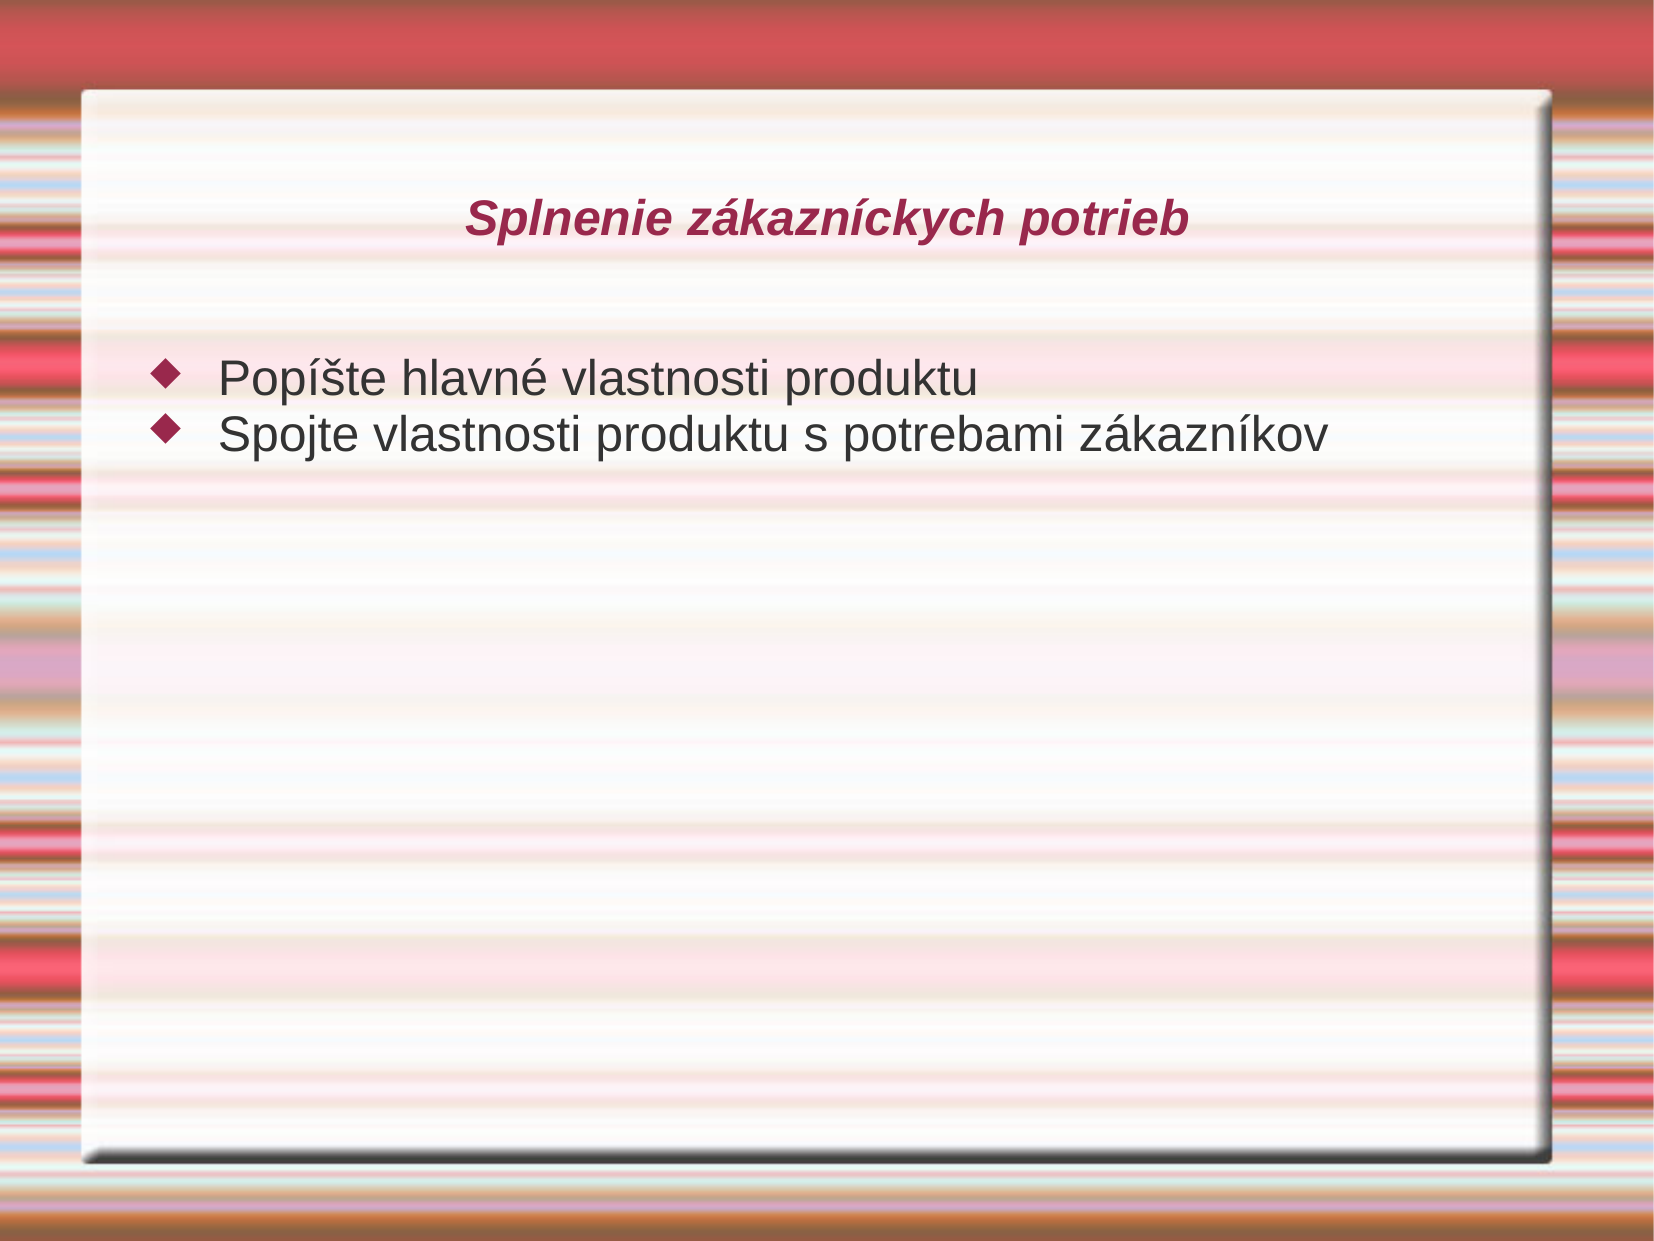

# Splnenie zákazníckych potrieb
Popíšte hlavné vlastnosti produktu
Spojte vlastnosti produktu s potrebami zákazníkov